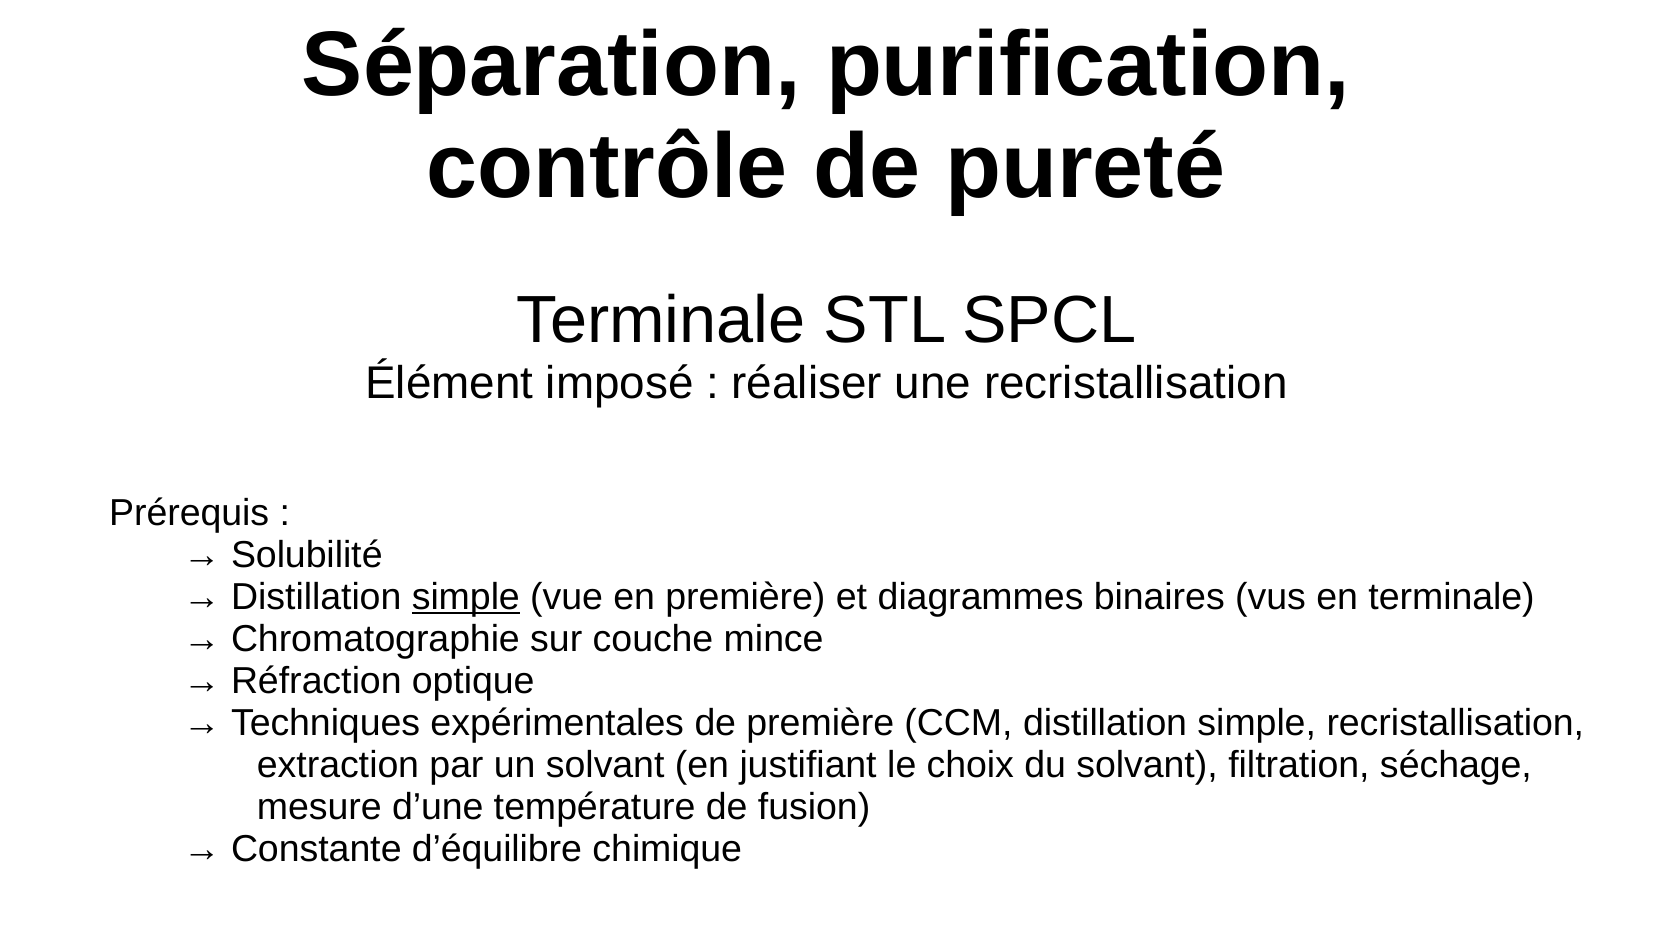

# Séparation, purification, contrôle de pureté
Terminale STL SPCL
Élément imposé : réaliser une recristallisation
Prérequis :
	→ Solubilité
	→ Distillation simple (vue en première) et diagrammes binaires (vus en terminale)
	→ Chromatographie sur couche mince
	→ Réfraction optique
	→ Techniques expérimentales de première (CCM, distillation simple, recristallisation,
		extraction par un solvant (en justifiant le choix du solvant), filtration, séchage,
		mesure d’une température de fusion)
	→ Constante d’équilibre chimique